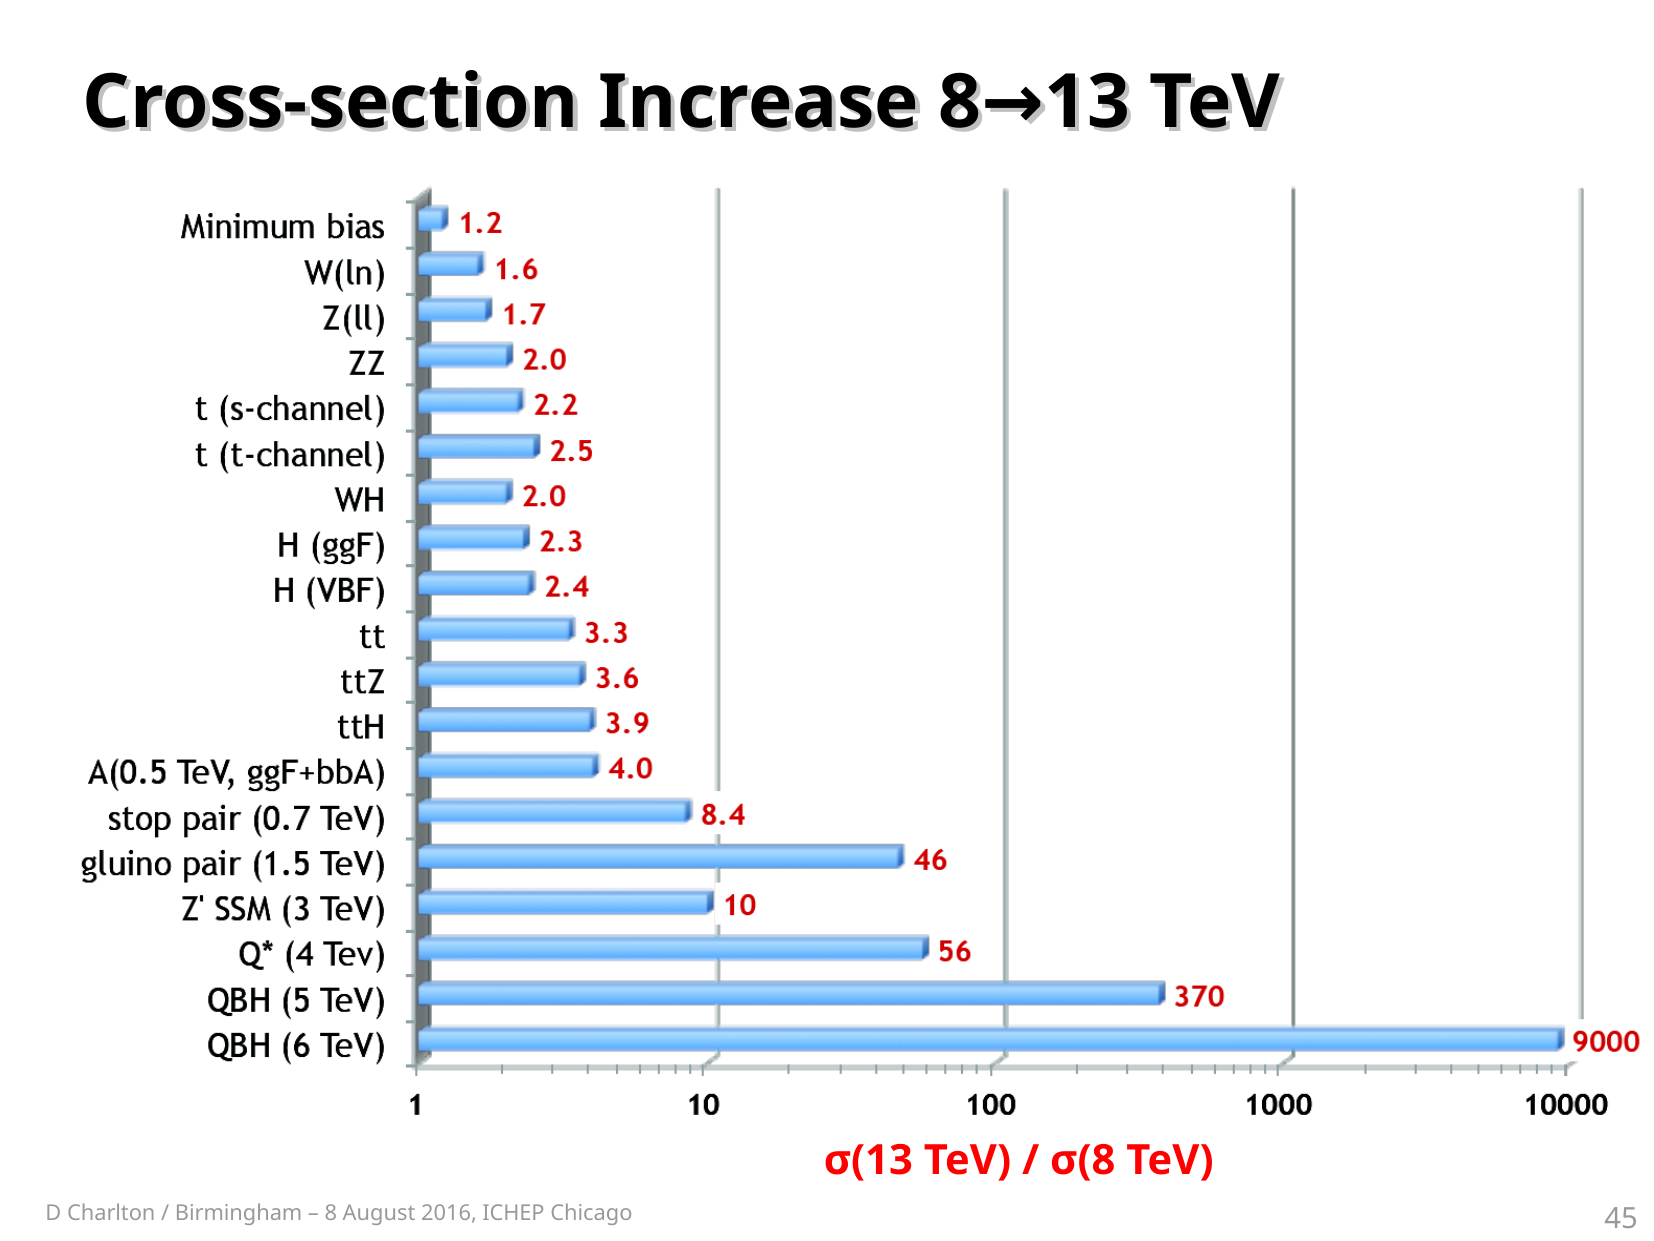

# Cross-section Increase 8→13 TeV
σ(13 TeV) / σ(8 TeV)